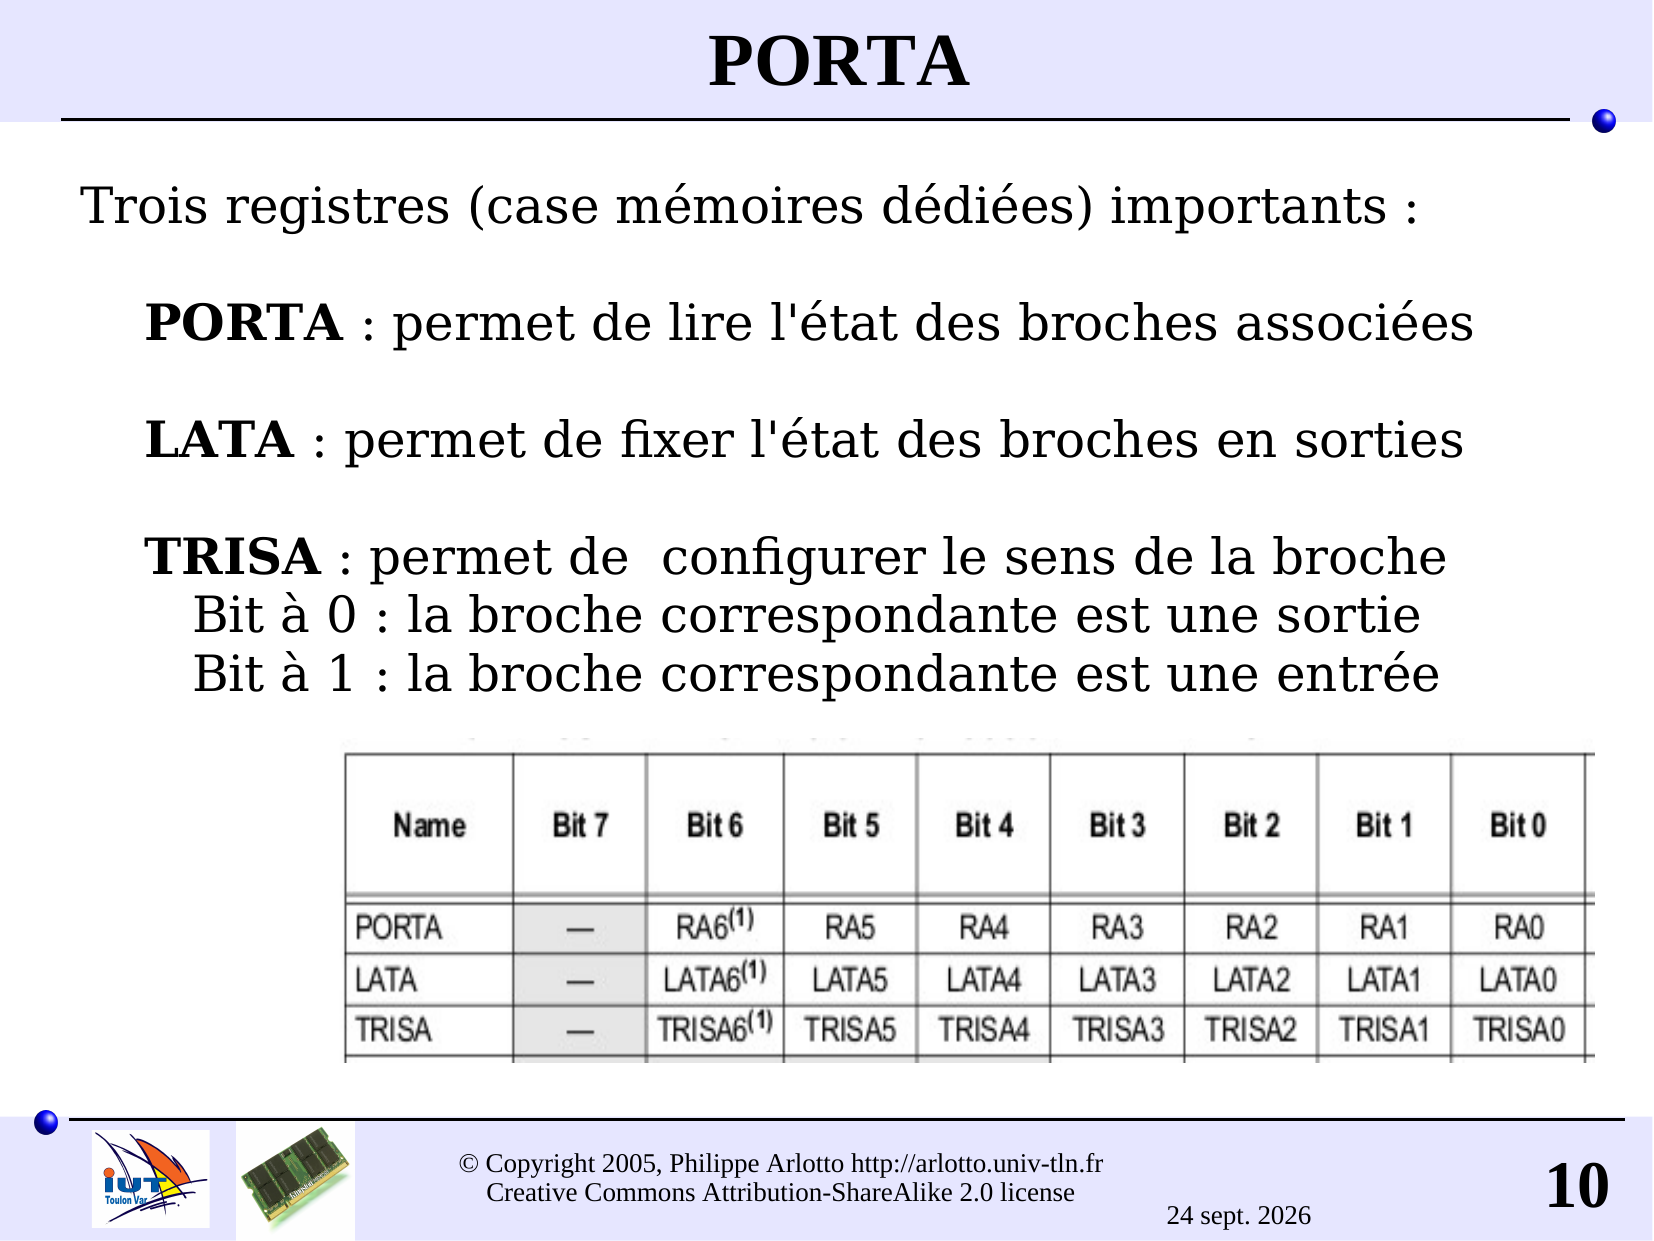

# PORTA
Trois registres (case mémoires dédiées) importants :
 PORTA : permet de lire l'état des broches associées
 LATA : permet de fixer l'état des broches en sorties
 TRISA : permet de configurer le sens de la broche
 Bit à 0 : la broche correspondante est une sortie
 Bit à 1 : la broche correspondante est une entrée